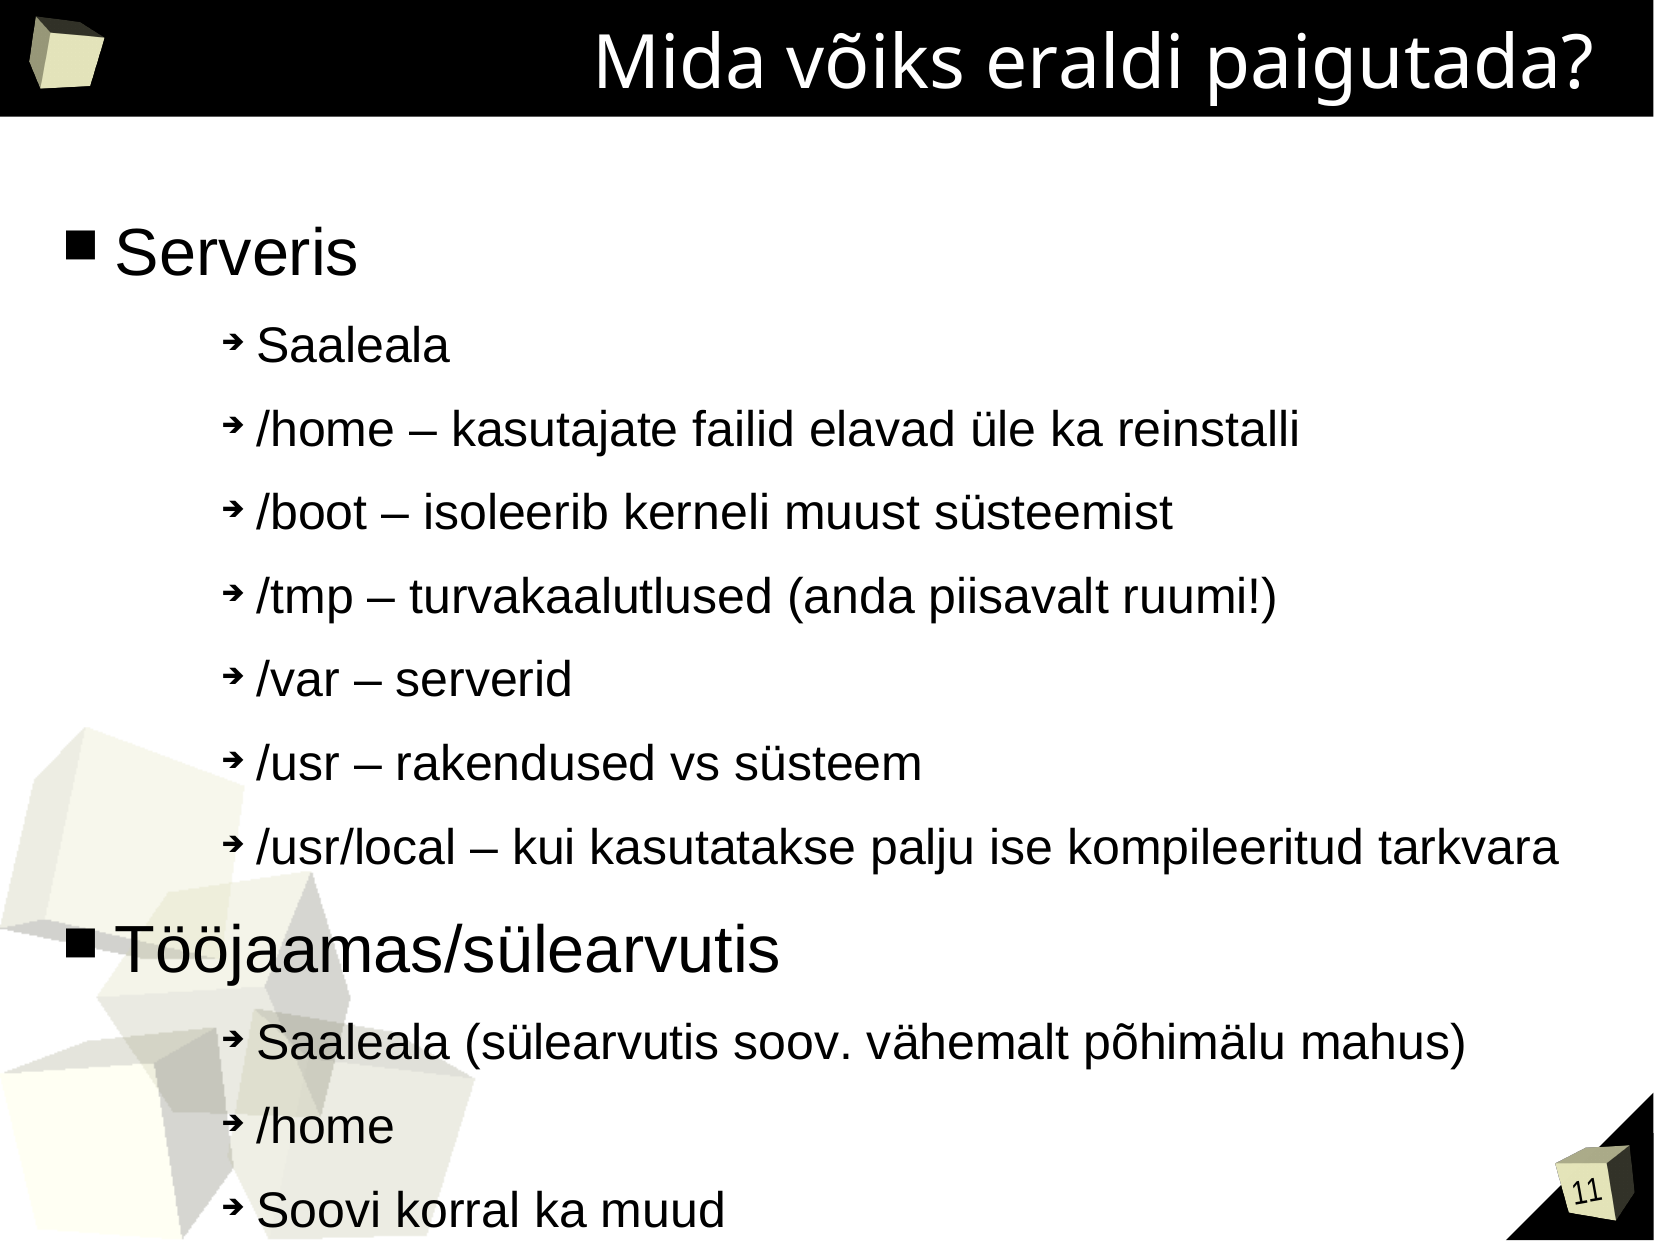

# Mida võiks eraldi paigutada?
Serveris
Saaleala
/home – kasutajate failid elavad üle ka reinstalli
/boot – isoleerib kerneli muust süsteemist
/tmp – turvakaalutlused (anda piisavalt ruumi!)
/var – serverid
/usr – rakendused vs süsteem
/usr/local – kui kasutatakse palju ise kompileeritud tarkvara
Tööjaamas/sülearvutis
Saaleala (sülearvutis soov. vähemalt põhimälu mahus)
/home
Soovi korral ka muud